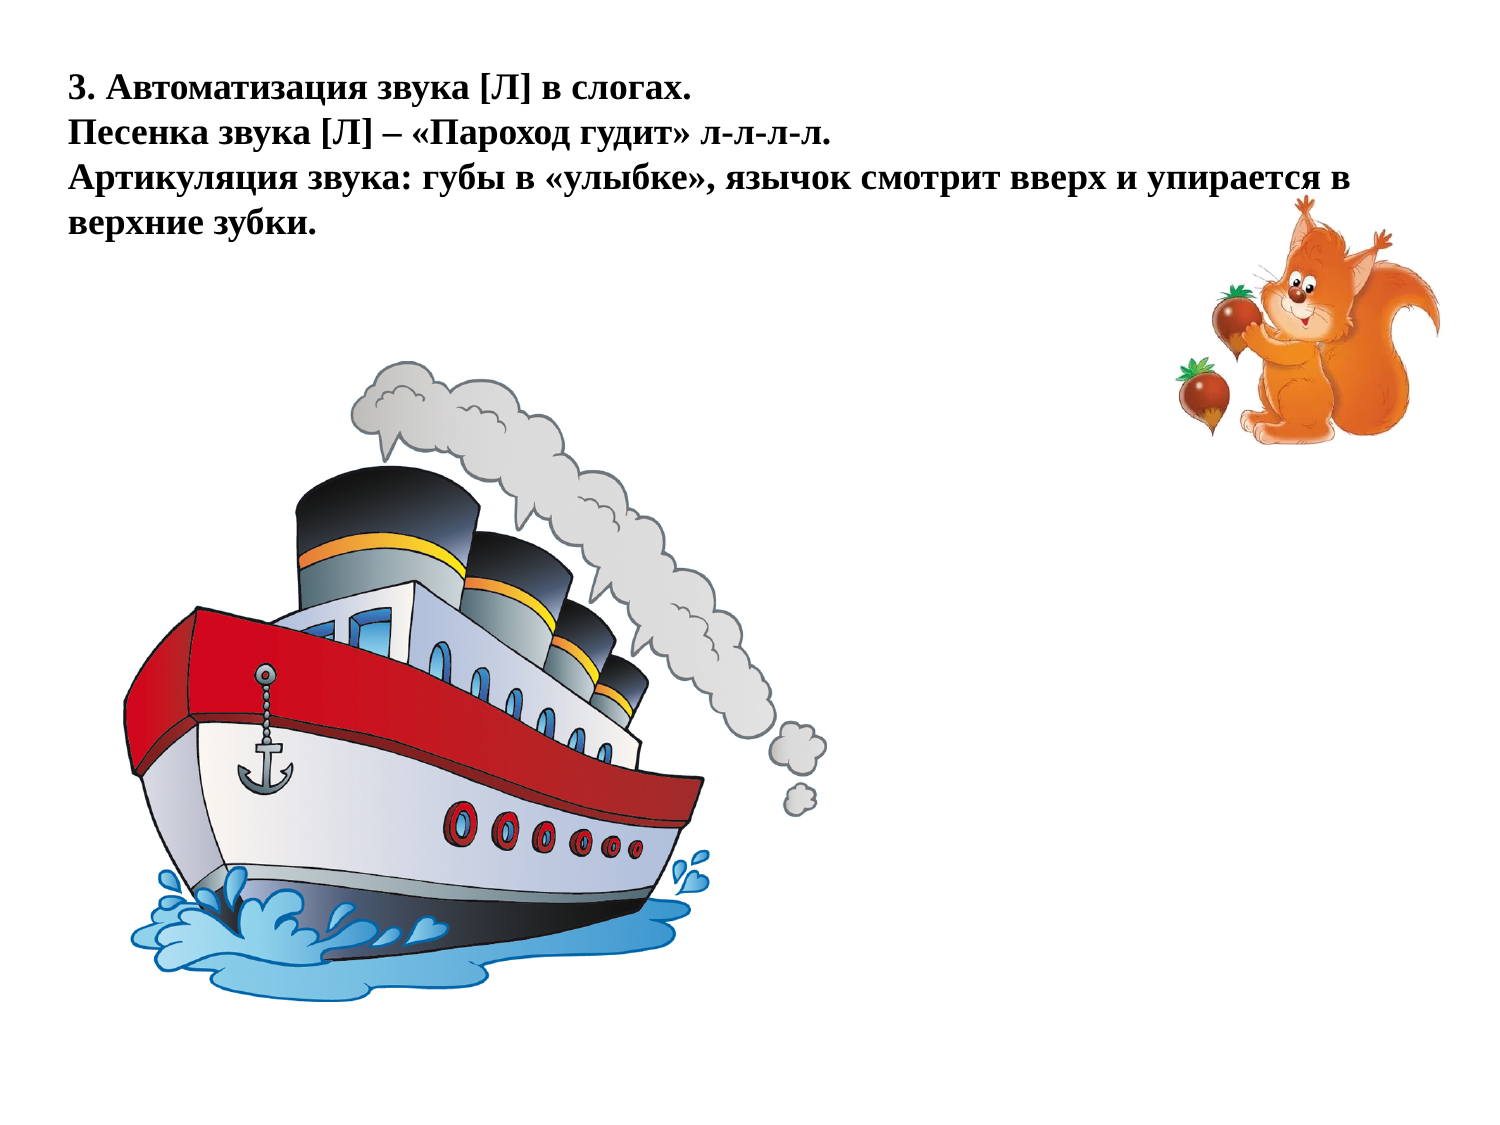

3. Автоматизация звука [Л] в слогах.
Песенка звука [Л] – «Пароход гудит» л-л-л-л.
Артикуляция звука: губы в «улыбке», язычок смотрит вверх и упирается в верхние зубки.